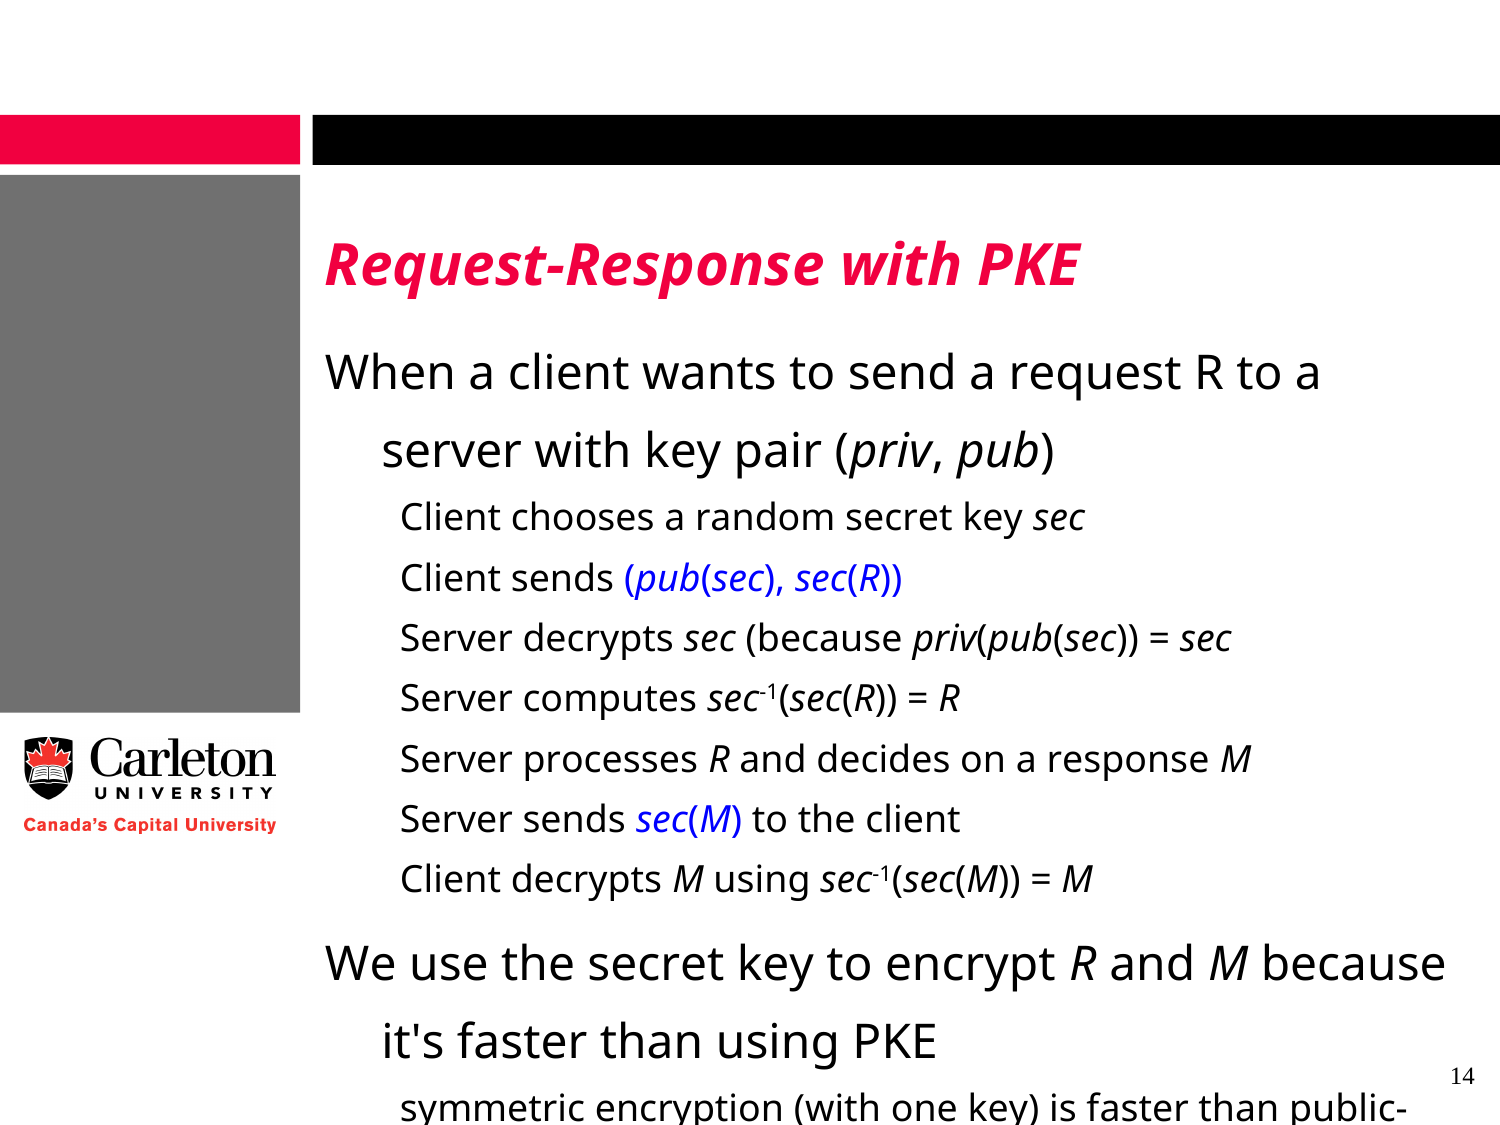

# Request-Response with PKE
When a client wants to send a request R to a server with key pair (priv, pub)
Client chooses a random secret key sec
Client sends (pub(sec), sec(R))
Server decrypts sec (because priv(pub(sec)) = sec
Server computes sec-1(sec(R)) = R
Server processes R and decides on a response M
Server sends sec(M) to the client
Client decrypts M using sec-1(sec(M)) = M
We use the secret key to encrypt R and M because it's faster than using PKE
symmetric encryption (with one key) is faster than public-key encryption (with two keys)
14